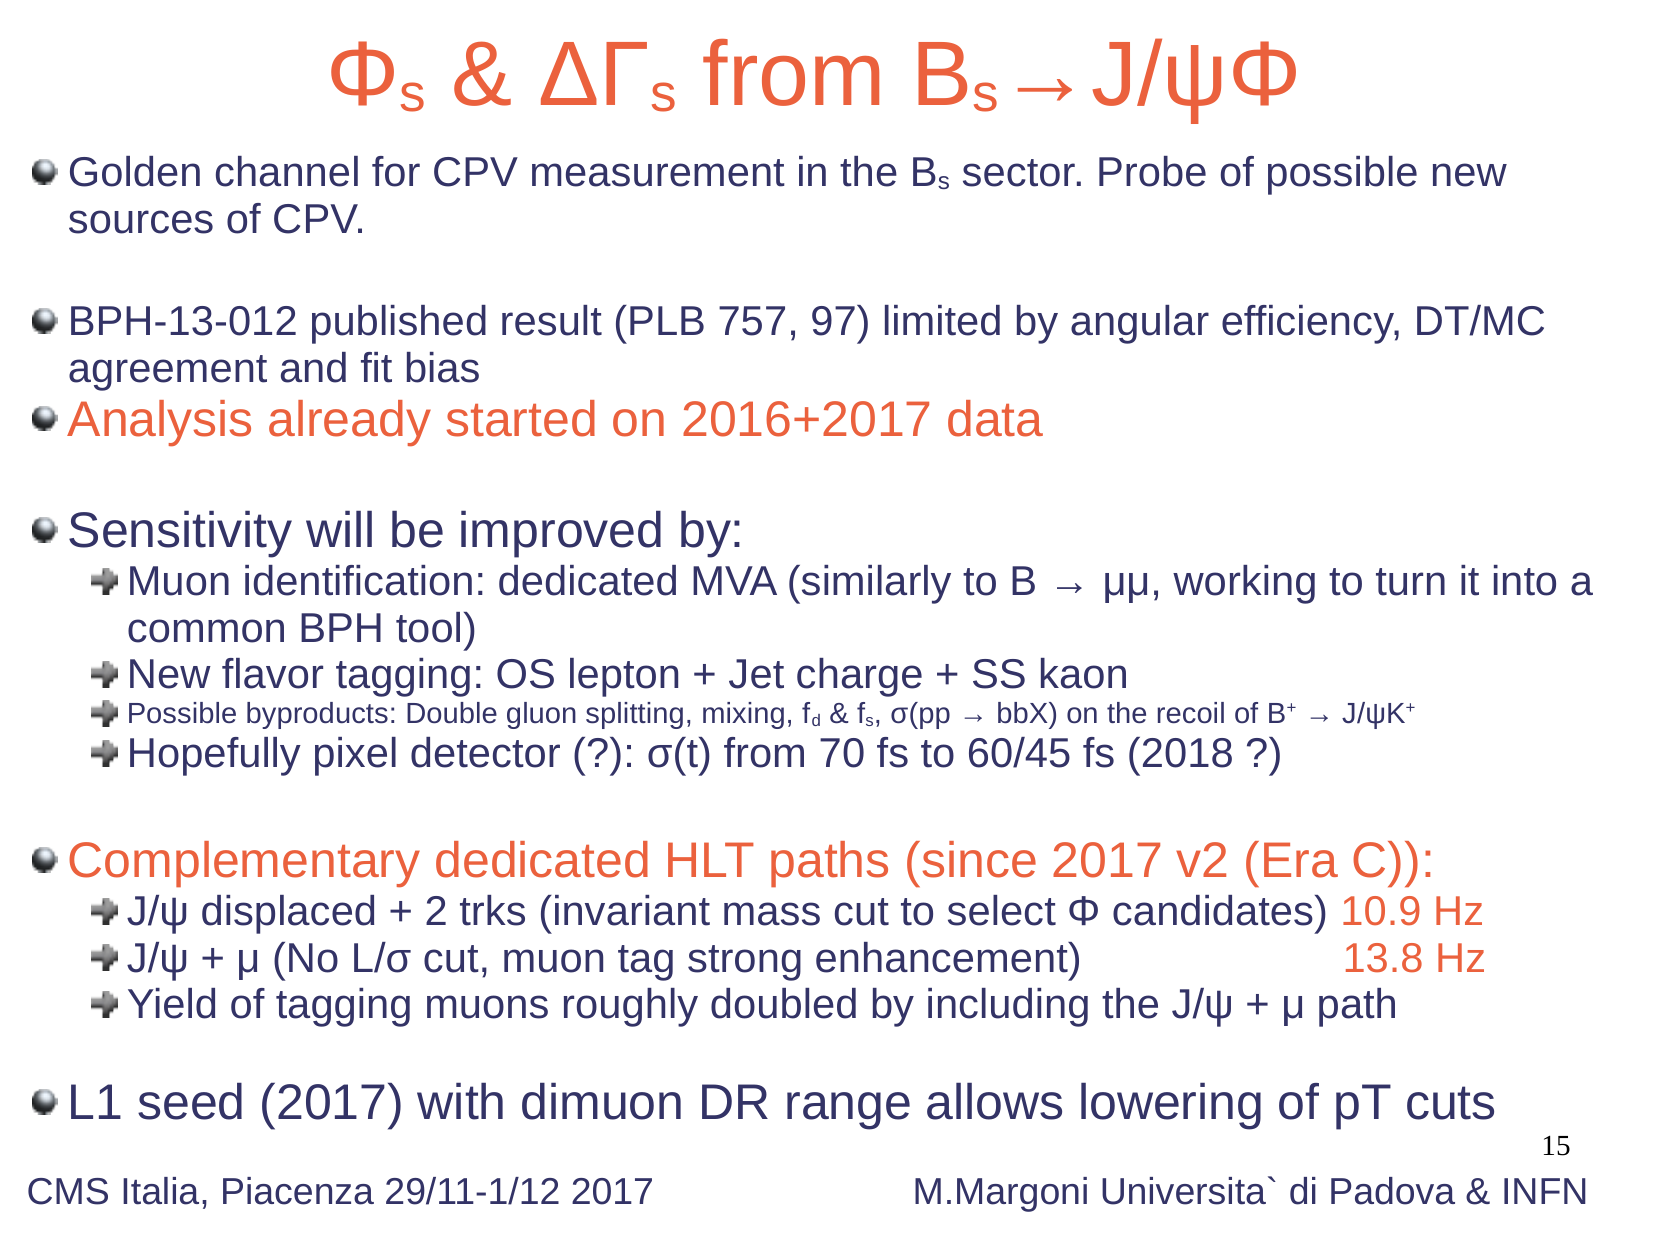

# Φs & ΔΓs from Bs→J/ψΦ
Golden channel for CPV measurement in the Bs sector. Probe of possible new sources of CPV.
BPH-13-012 published result (PLB 757, 97) limited by angular efficiency, DT/MC agreement and fit bias
Analysis already started on 2016+2017 data
Sensitivity will be improved by:
Muon identification: dedicated MVA (similarly to B → μμ, working to turn it into a common BPH tool)
New flavor tagging: OS lepton + Jet charge + SS kaon
Possible byproducts: Double gluon splitting, mixing, fd & fs, σ(pp → bbX) on the recoil of B+ → J/ψK+
Hopefully pixel detector (?): σ(t) from 70 fs to 60/45 fs (2018 ?)
Complementary dedicated HLT paths (since 2017 v2 (Era C)):
J/ψ displaced + 2 trks (invariant mass cut to select Φ candidates) 10.9 Hz
J/ψ + μ (No L/σ cut, muon tag strong enhancement)				 13.8 Hz
Yield of tagging muons roughly doubled by including the J/ψ + μ path
L1 seed (2017) with dimuon DR range allows lowering of pT cuts
15
CMS Italia, Piacenza 29/11-1/12 2017				M.Margoni Universita` di Padova & INFN